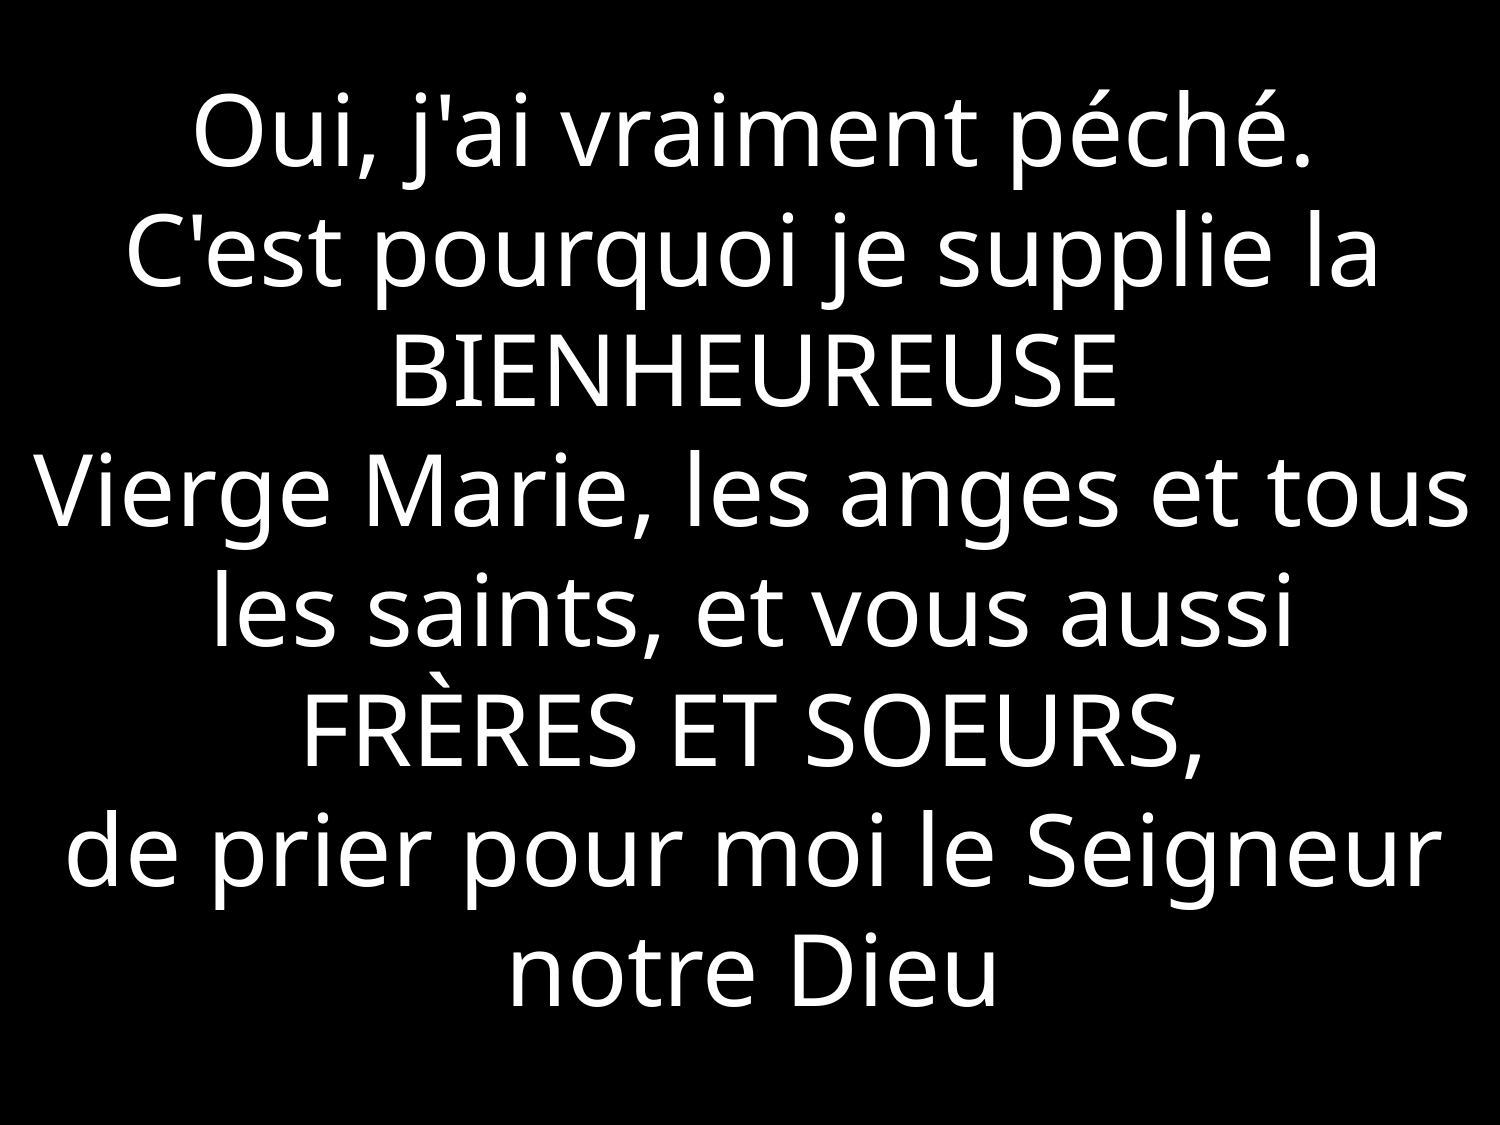

Oui, j'ai vraiment péché.
C'est pourquoi je supplie la BIENHEUREUSE
Vierge Marie, les anges et tous les saints, et vous aussi
FRÈRES ET SOEURS,
de prier pour moi le Seigneur
notre Dieu